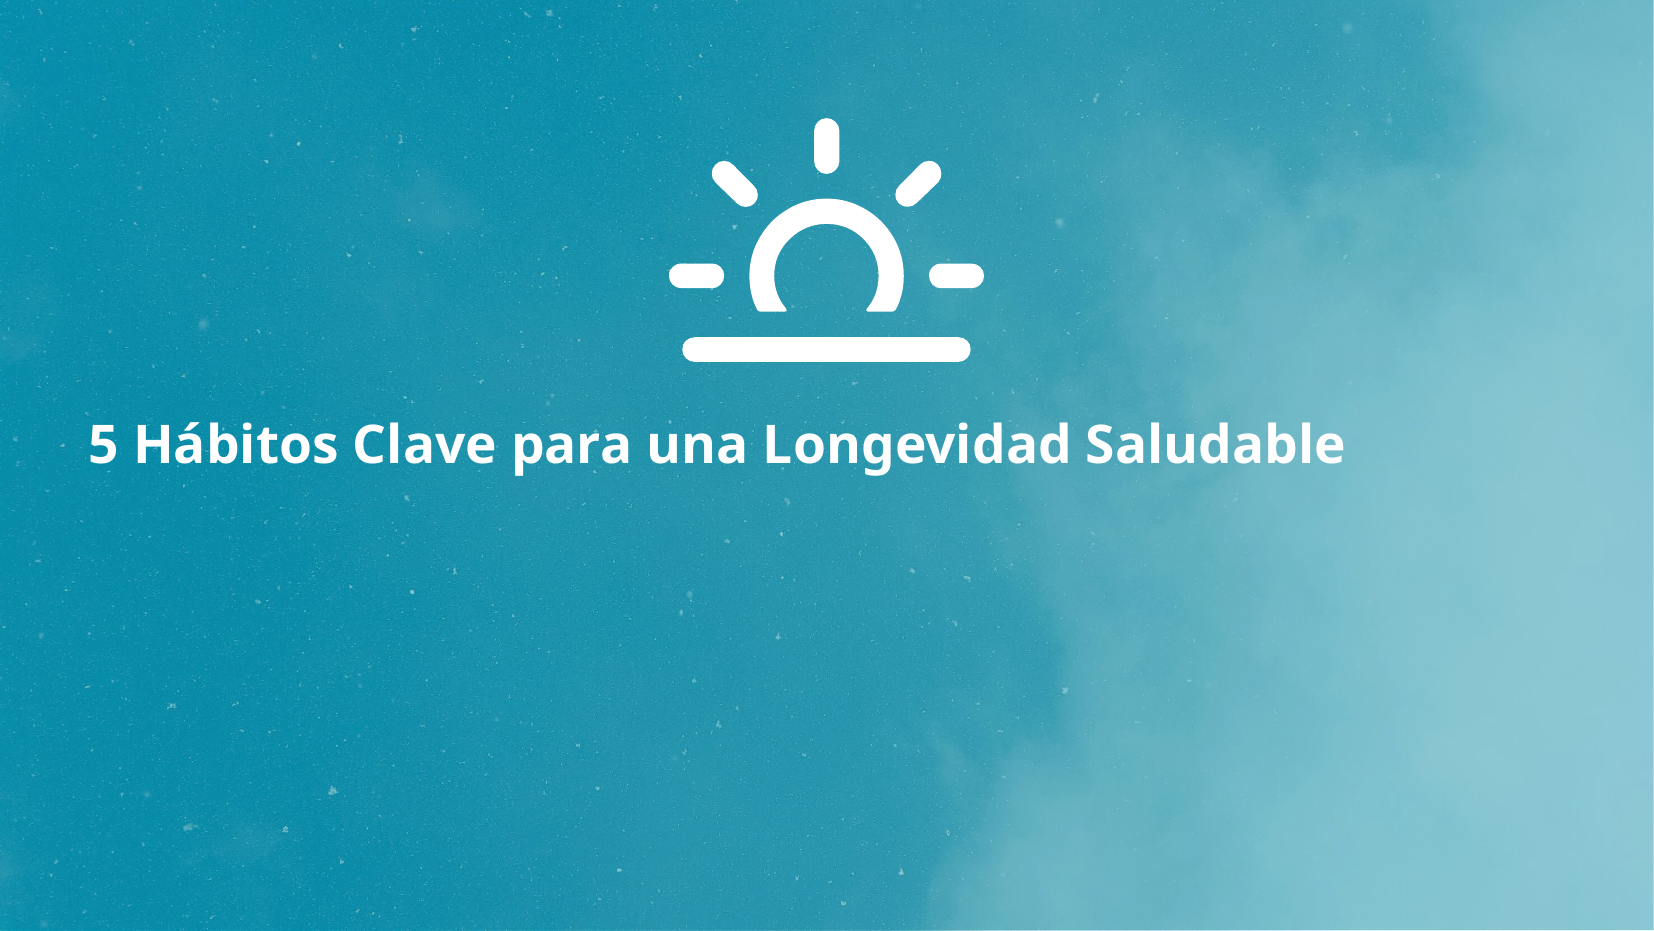

# 5 Hábitos Clave para una Longevidad Saludable